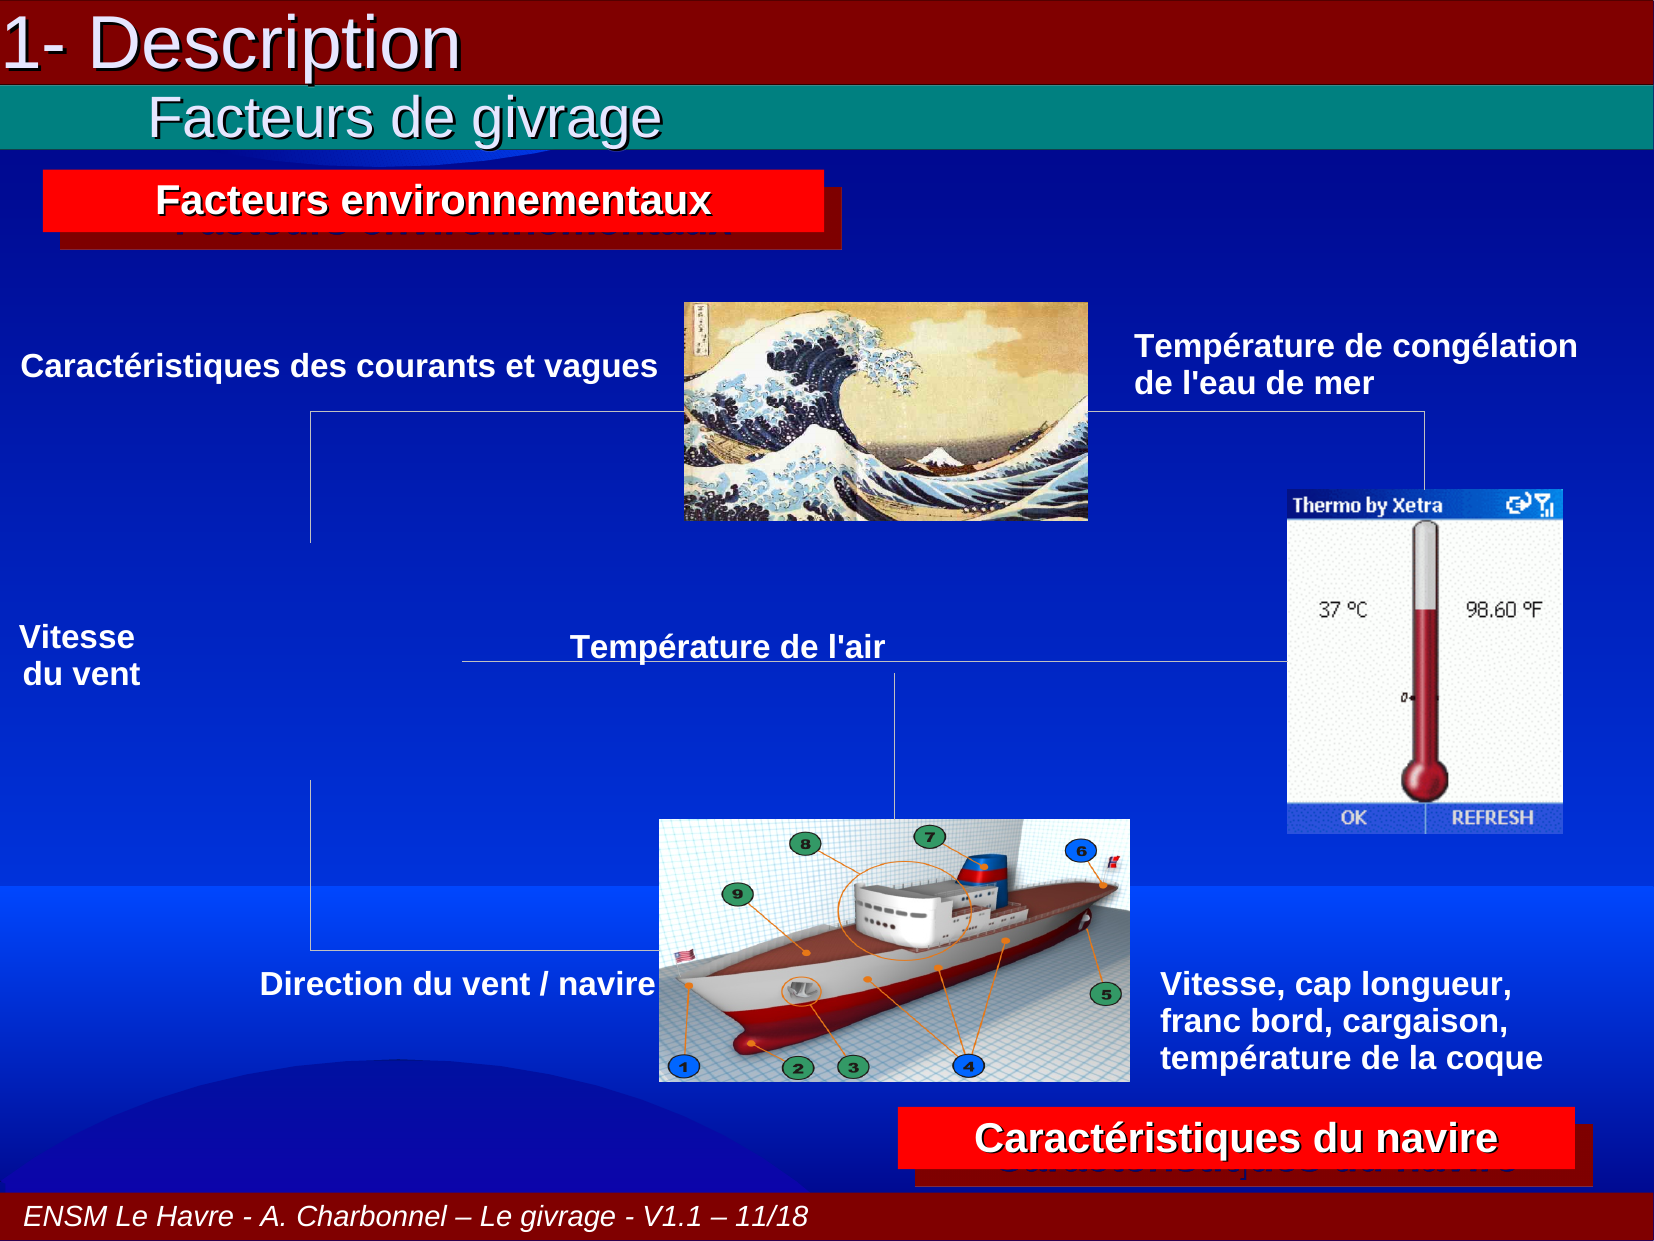

1- Description
# Facteurs de givrage
Facteurs environnementaux
Température de congélation de l'eau de mer
Caractéristiques des courants et vagues
Vitesse
du vent
Température de l'air
Direction du vent / navire
Vitesse, cap longueur, franc bord, cargaison, température de la coque
Caractéristiques du navire
 ENSM Le Havre - A. Charbonnel – Le givrage - V1.1 – 11/18